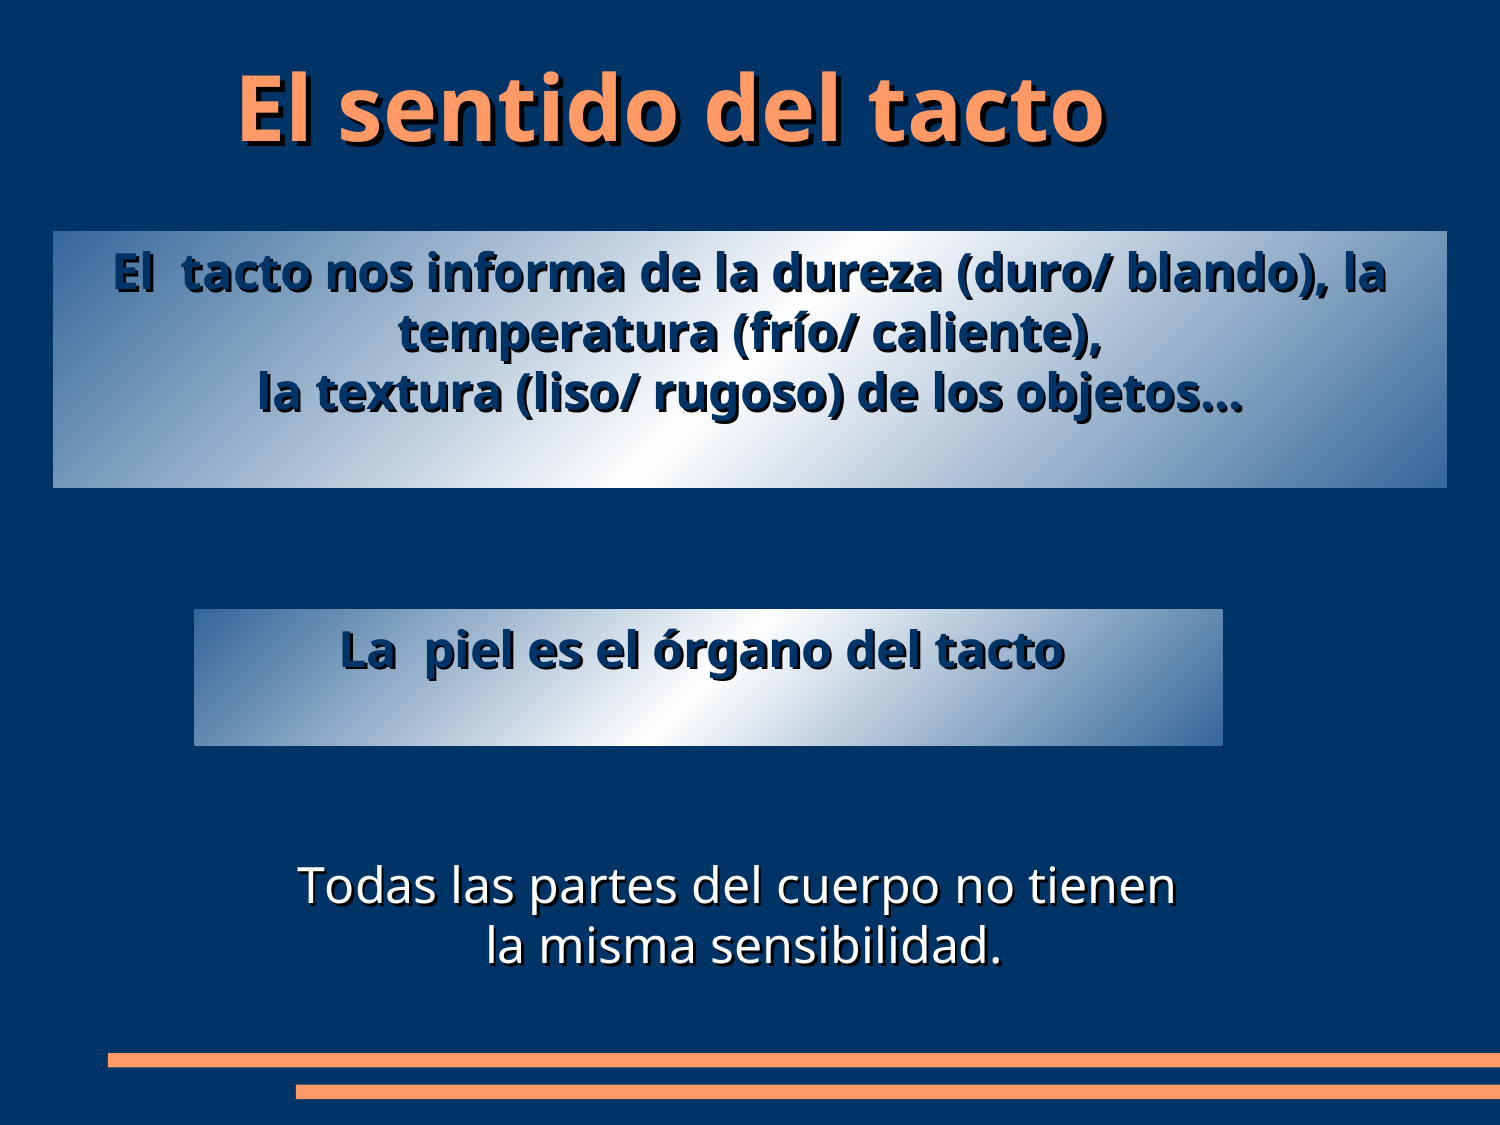

El sentido del tacto
El tacto nos informa de la dureza (duro/ blando), la temperatura (frío/ caliente),
 la textura (liso/ rugoso) de los objetos...
La piel es el órgano del tacto
Todas las partes del cuerpo no tienen
la misma sensibilidad.